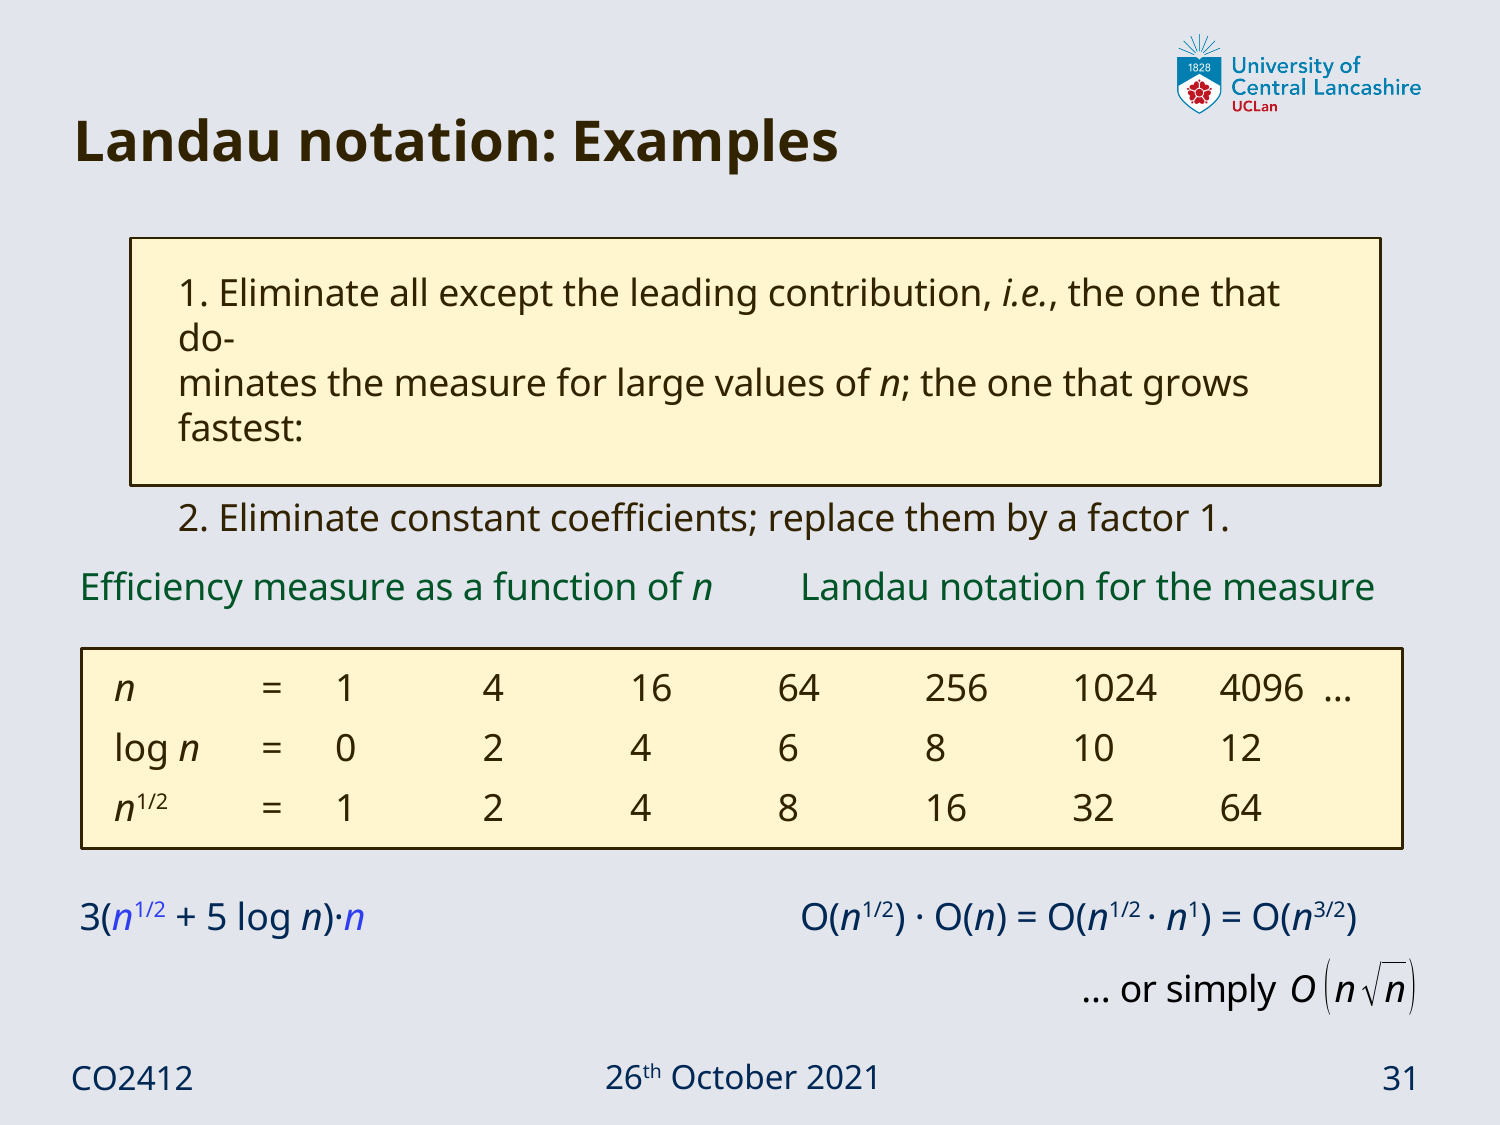

# Landau notation: Examples
1. Eliminate all except the leading contribution, i.e., the one that do-
minates the measure for large values of n; the one that grows fastest:
2. Eliminate constant coefficients; replace them by a factor 1.
Efficiency measure as a function of n
3(n1/2 + 5 log n)·n
Landau notation for the measure
O(n1/2) · O(n) = O(n1/2 · n1) = O(n3/2)
n		=	1		4		16		64		256		1024	4096 …
log n	=	0		2		4		6		8		10		12
n1/2		=	1		2		4		8		16		32		64